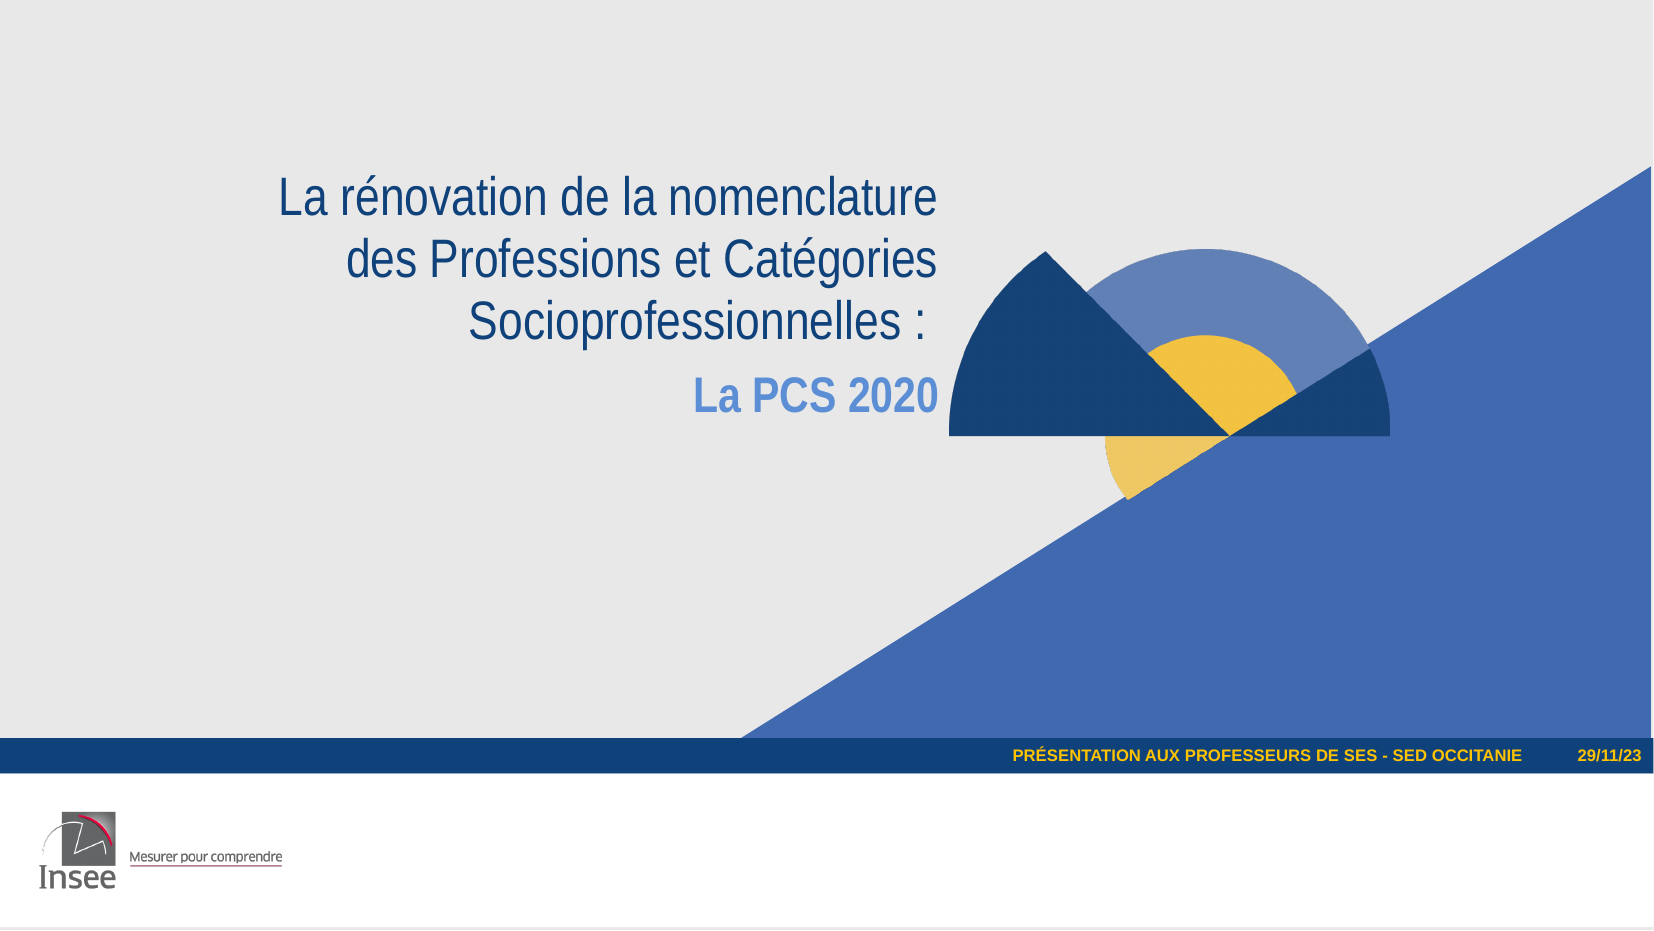

# La rénovation de la nomenclature des Professions et Catégories Socioprofessionnelles :
La PCS 2020
Présentation aux professeurs de SES - SED Occitanie
29/11/23